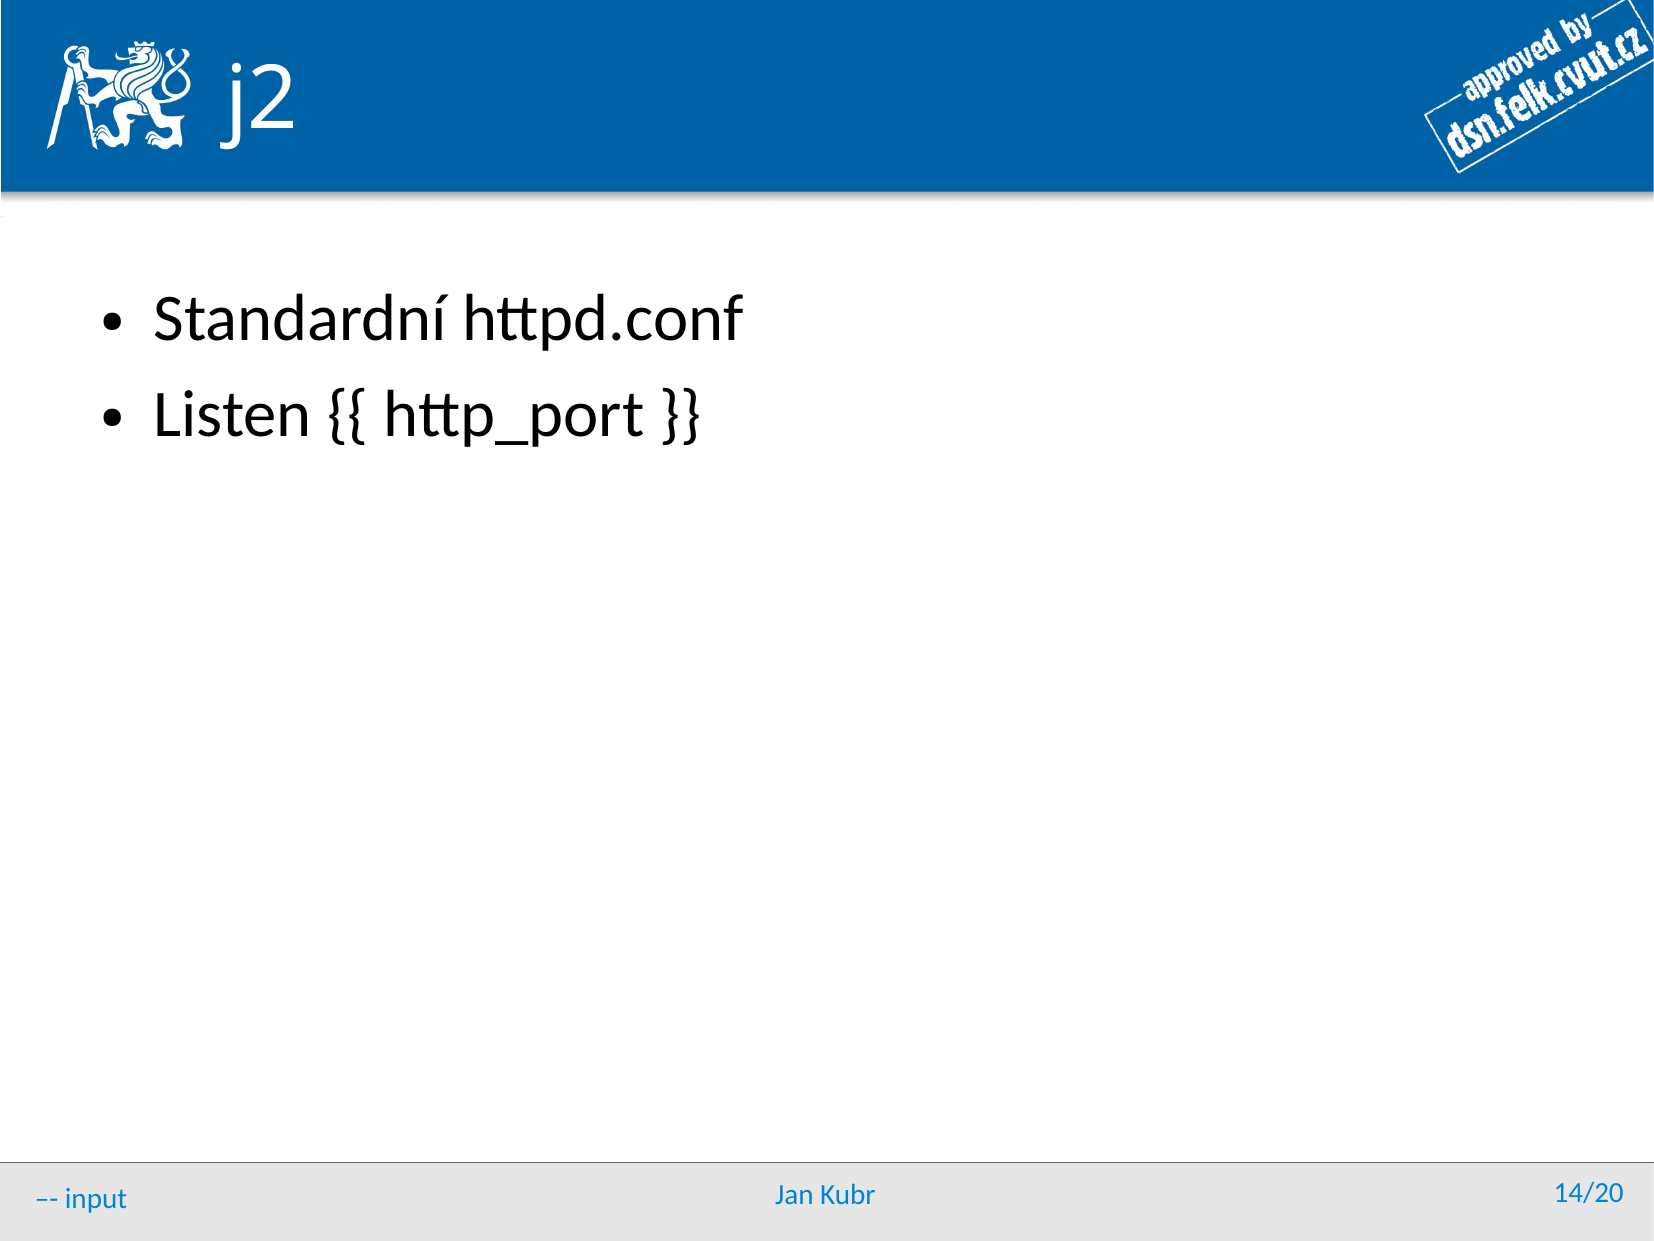

# j2
Standardní httpd.conf
Listen {{ http_port }}
14
Jan Kubr
02/2006